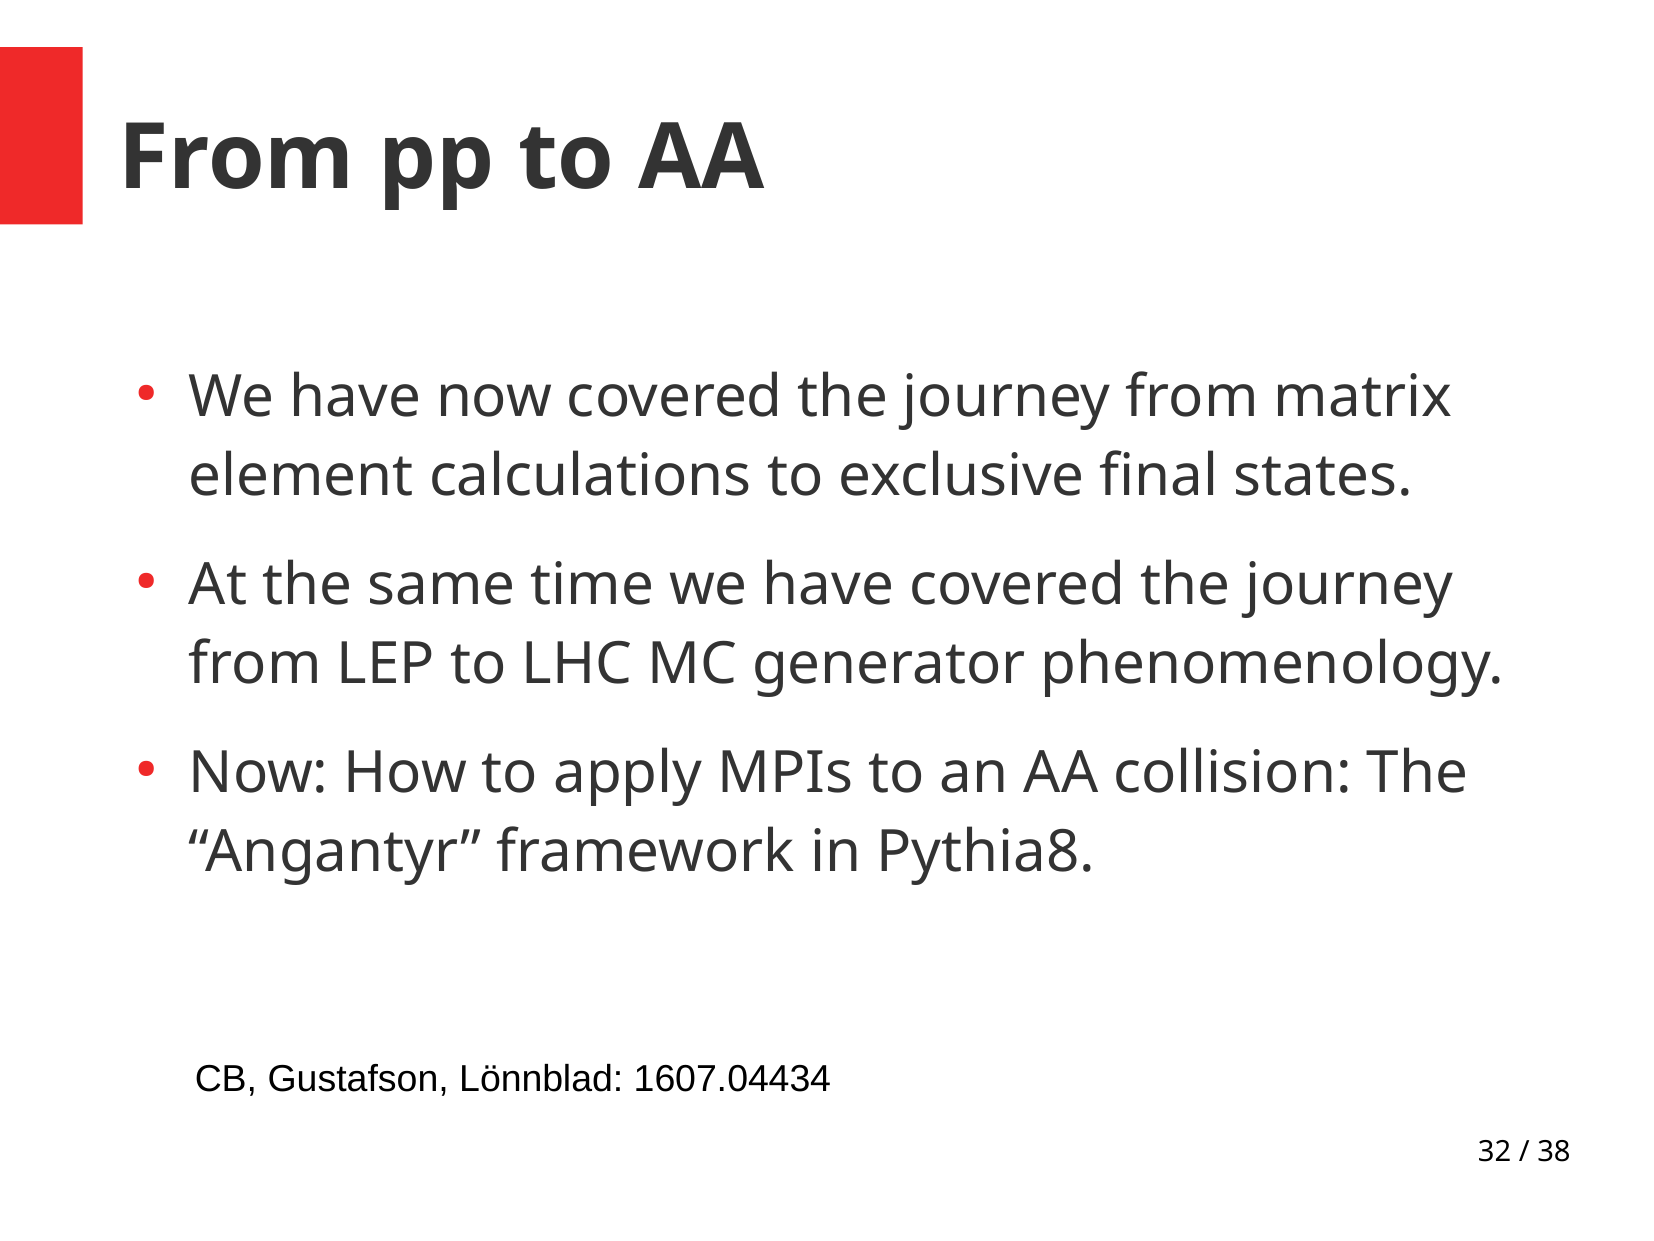

# From pp to AA
We have now covered the journey from matrix element calculations to exclusive final states.
At the same time we have covered the journey from LEP to LHC MC generator phenomenology.
Now: How to apply MPIs to an AA collision: The “Angantyr” framework in Pythia8.
CB, Gustafson, Lönnblad: 1607.04434
32